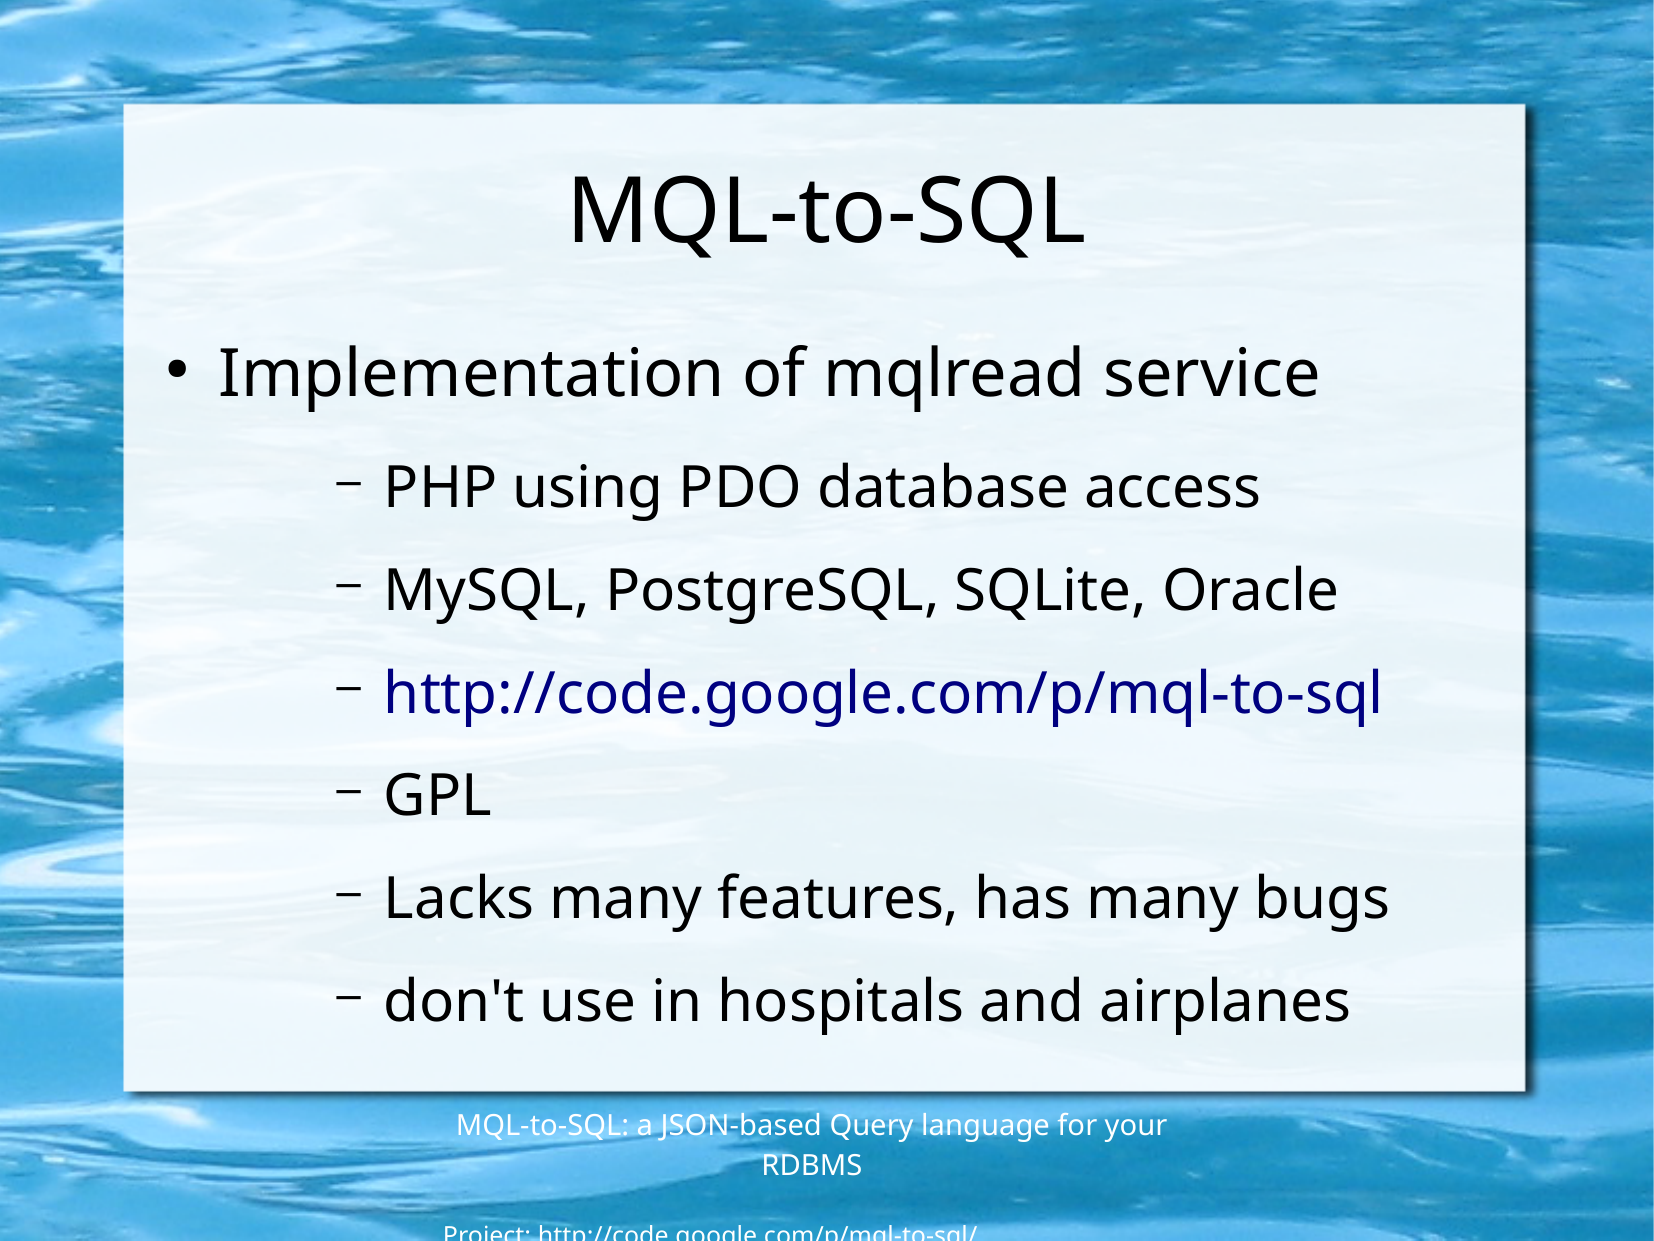

# MQL-to-SQL
Implementation of mqlread service
PHP using PDO database access
MySQL, PostgreSQL, SQLite, Oracle
http://code.google.com/p/mql-to-sql
GPL
Lacks many features, has many bugs
don't use in hospitals and airplanes